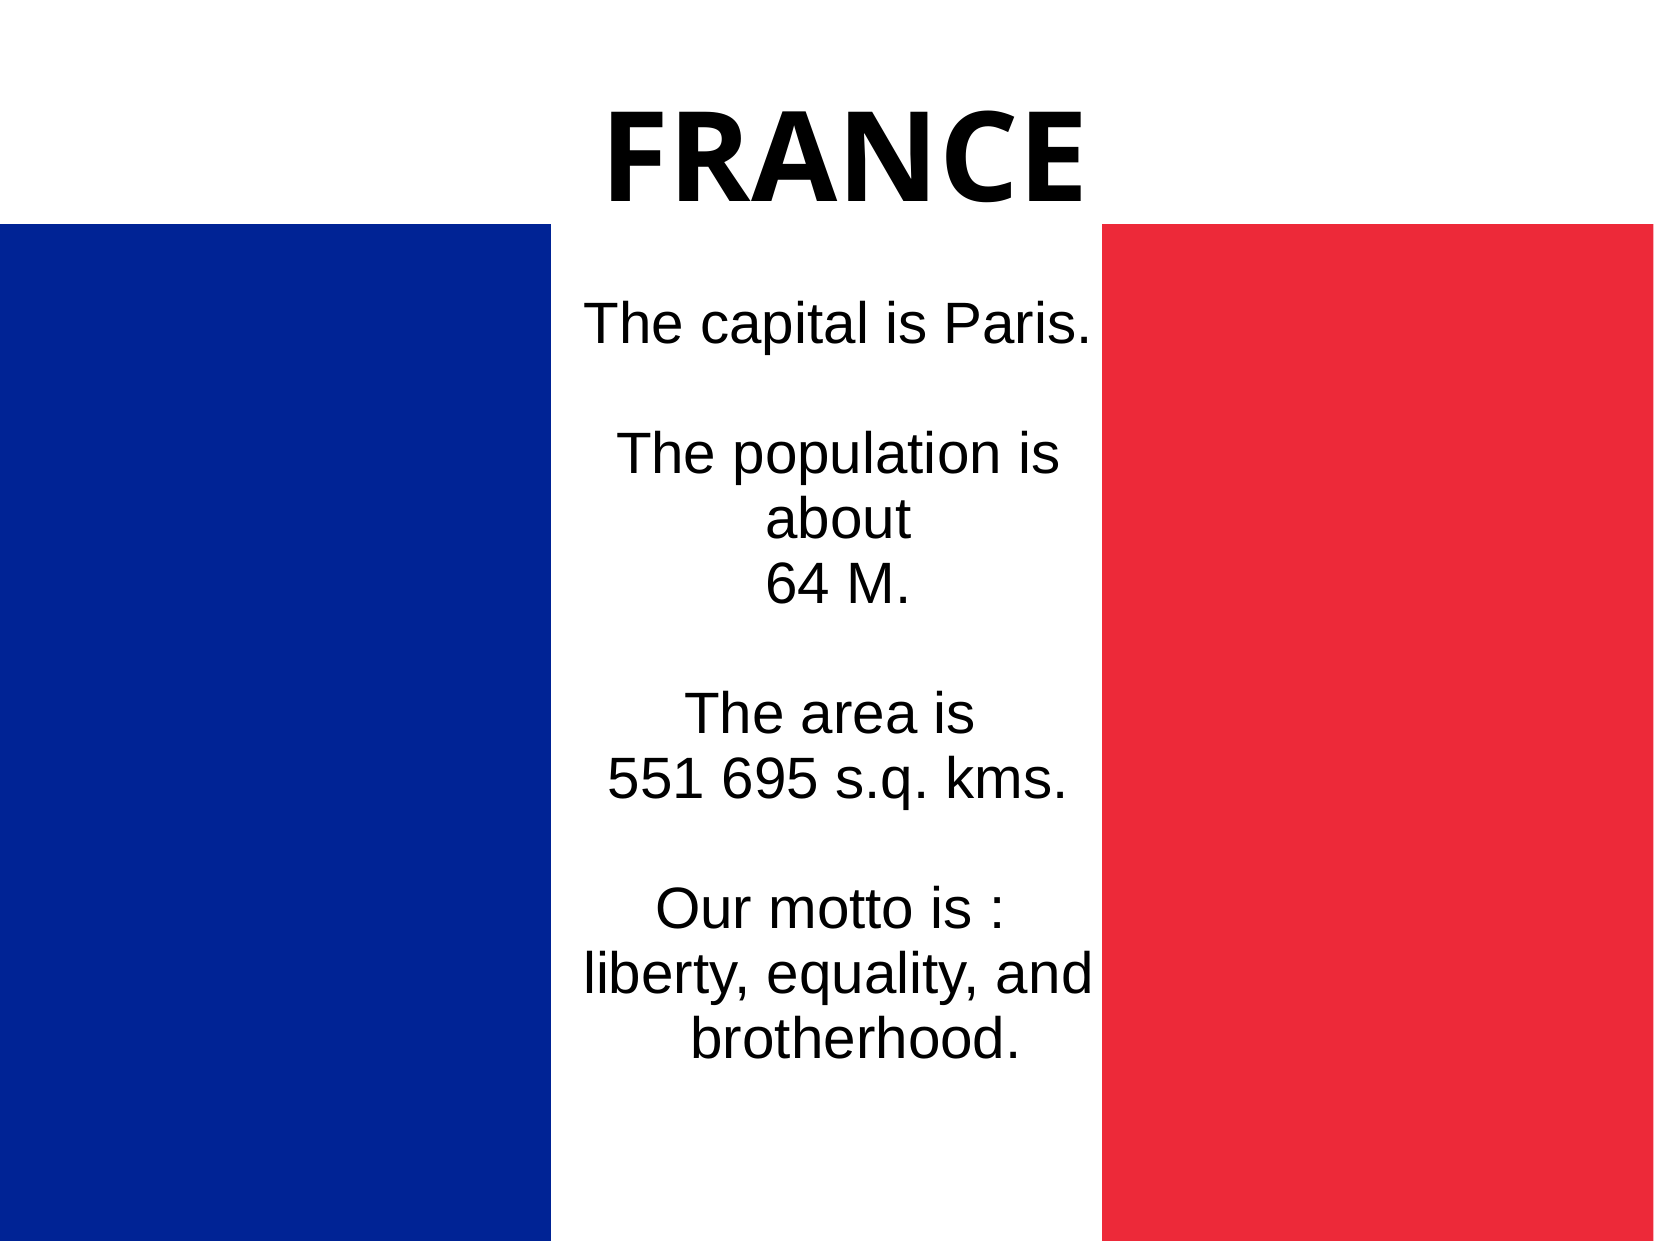

# FRANCE
The capital is Paris.
The population is
about
64 M.
The area is
551 695 s.q. kms.
Our motto is :
liberty, equality, and brotherhood.